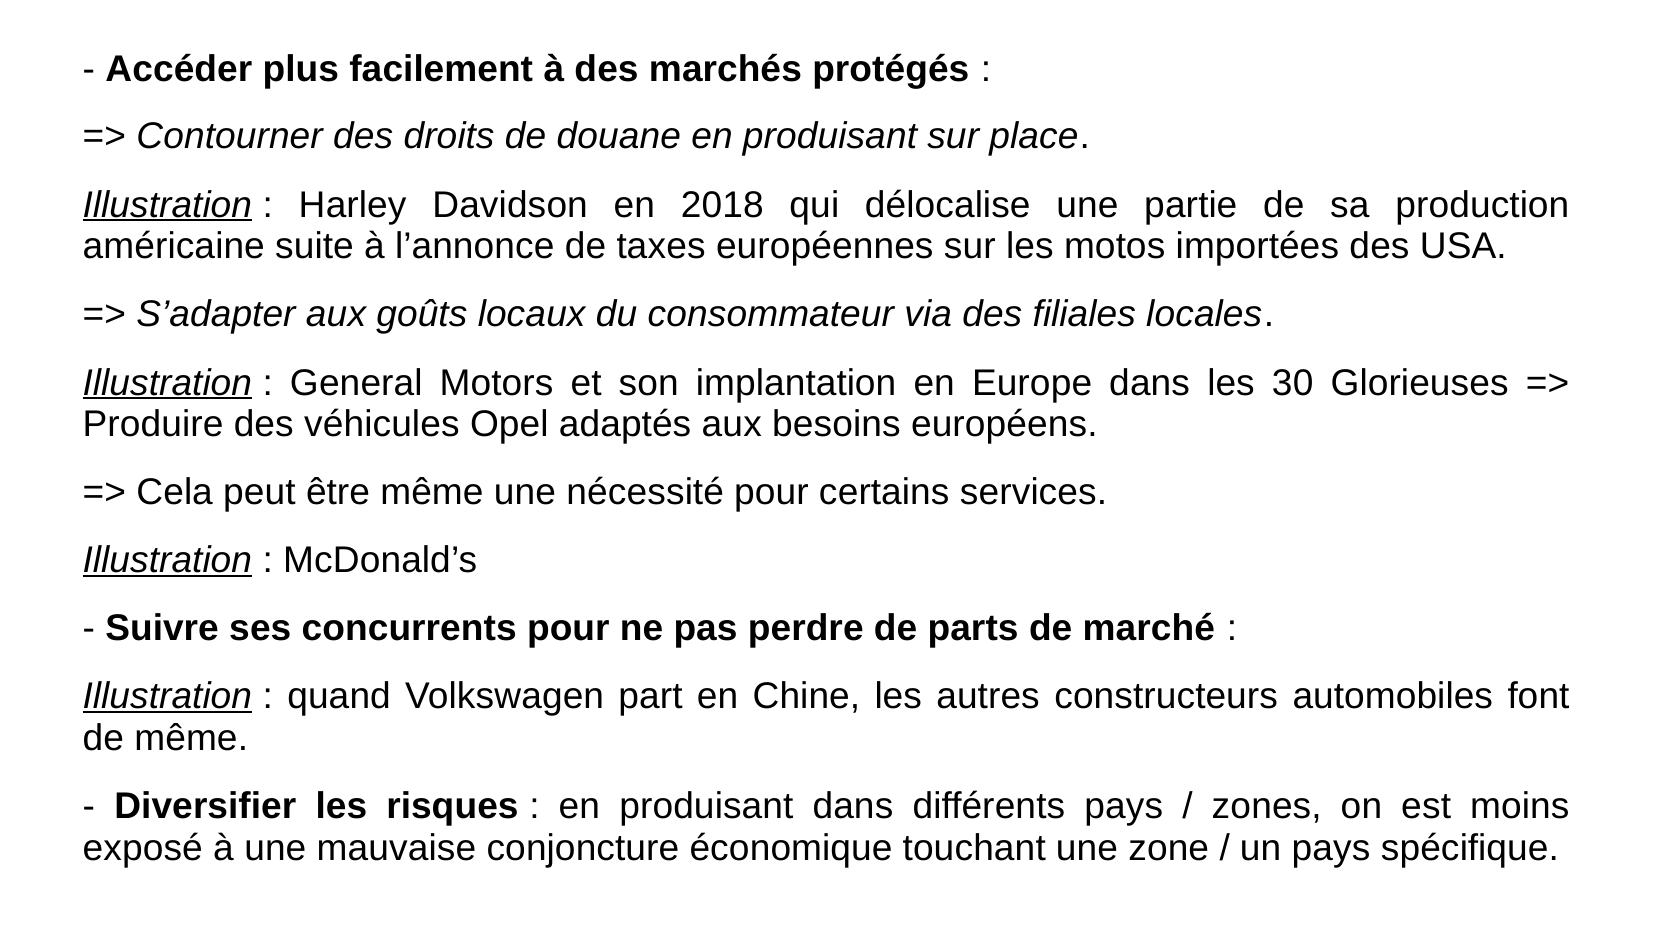

# - Accéder plus facilement à des marchés protégés :
=> Contourner des droits de douane en produisant sur place.
Illustration : Harley Davidson en 2018 qui délocalise une partie de sa production américaine suite à l’annonce de taxes européennes sur les motos importées des USA.
=> S’adapter aux goûts locaux du consommateur via des filiales locales.
Illustration : General Motors et son implantation en Europe dans les 30 Glorieuses => Produire des véhicules Opel adaptés aux besoins européens.
=> Cela peut être même une nécessité pour certains services.
Illustration : McDonald’s
- Suivre ses concurrents pour ne pas perdre de parts de marché :
Illustration : quand Volkswagen part en Chine, les autres constructeurs automobiles font de même.
- Diversifier les risques : en produisant dans différents pays / zones, on est moins exposé à une mauvaise conjoncture économique touchant une zone / un pays spécifique.